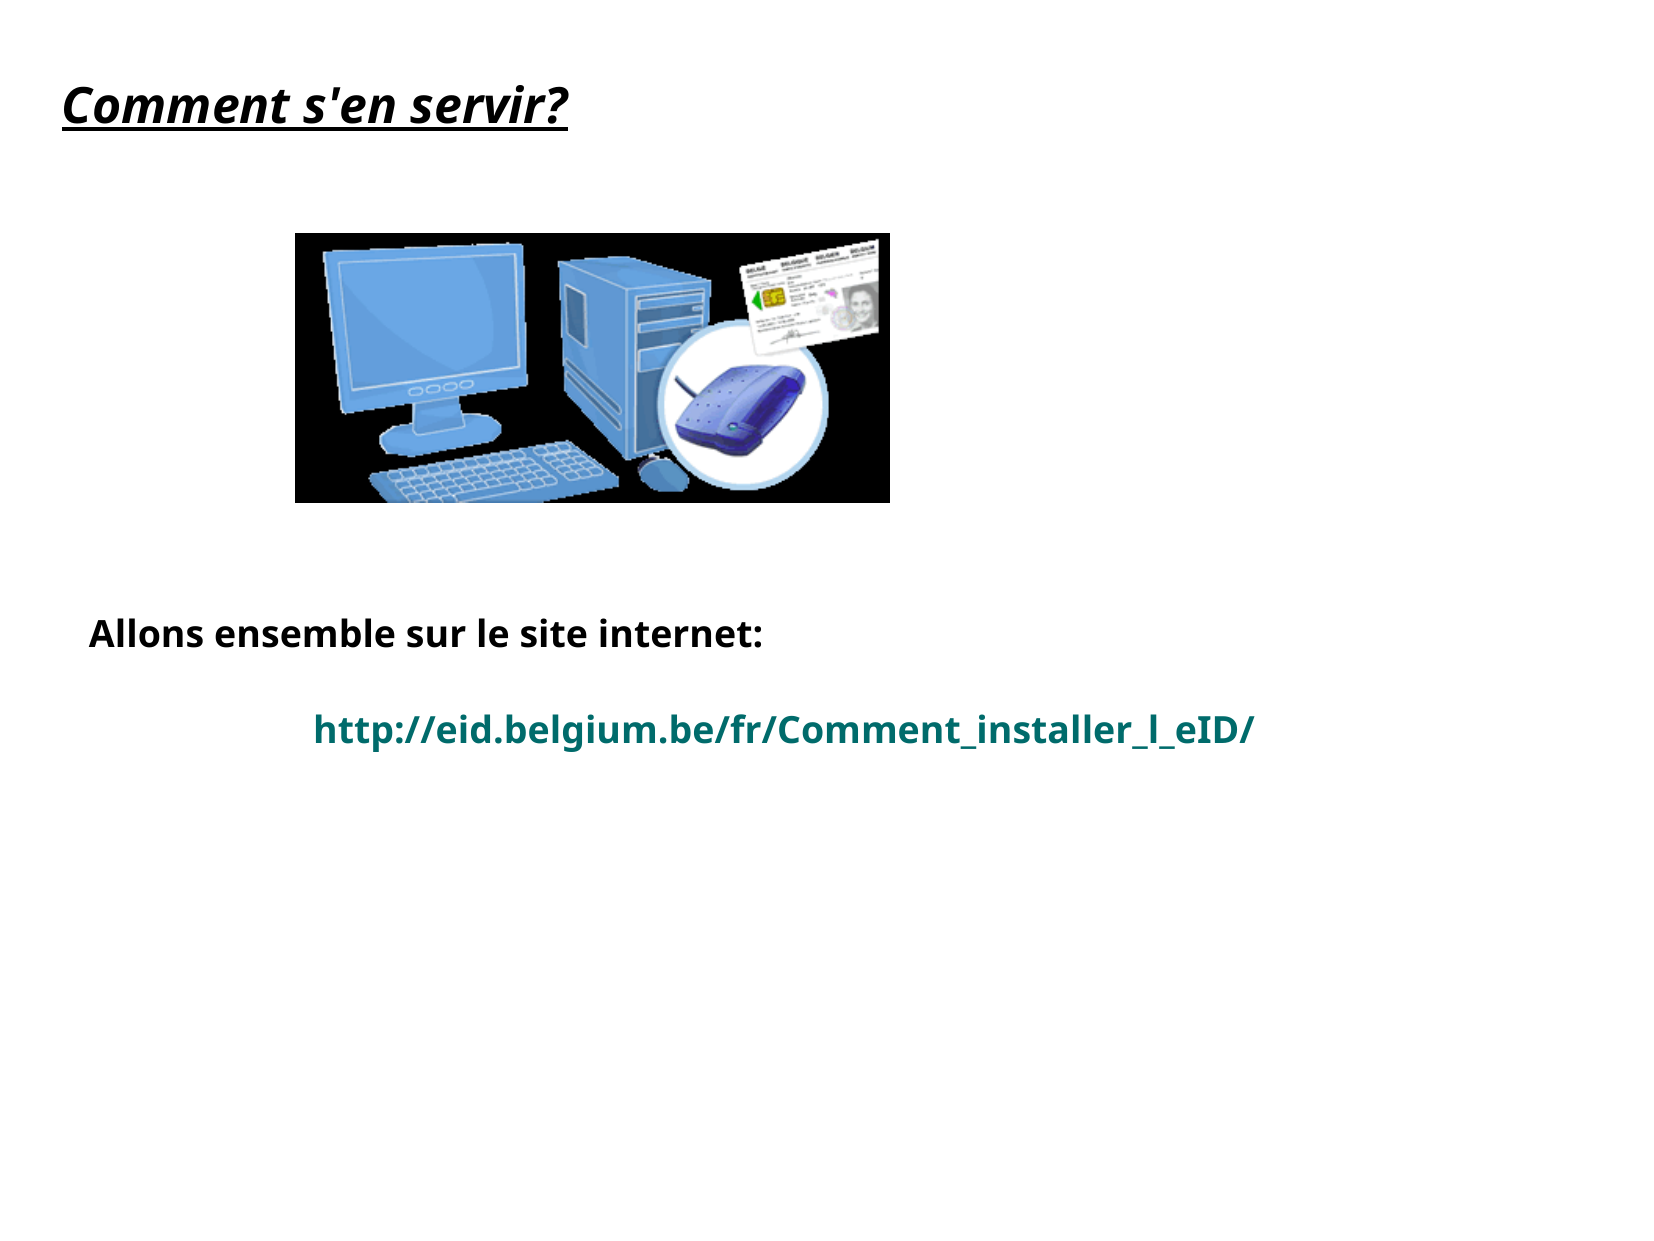

Comment s'en servir?
Allons ensemble sur le site internet:
 http://eid.belgium.be/fr/Comment_installer_l_eID/